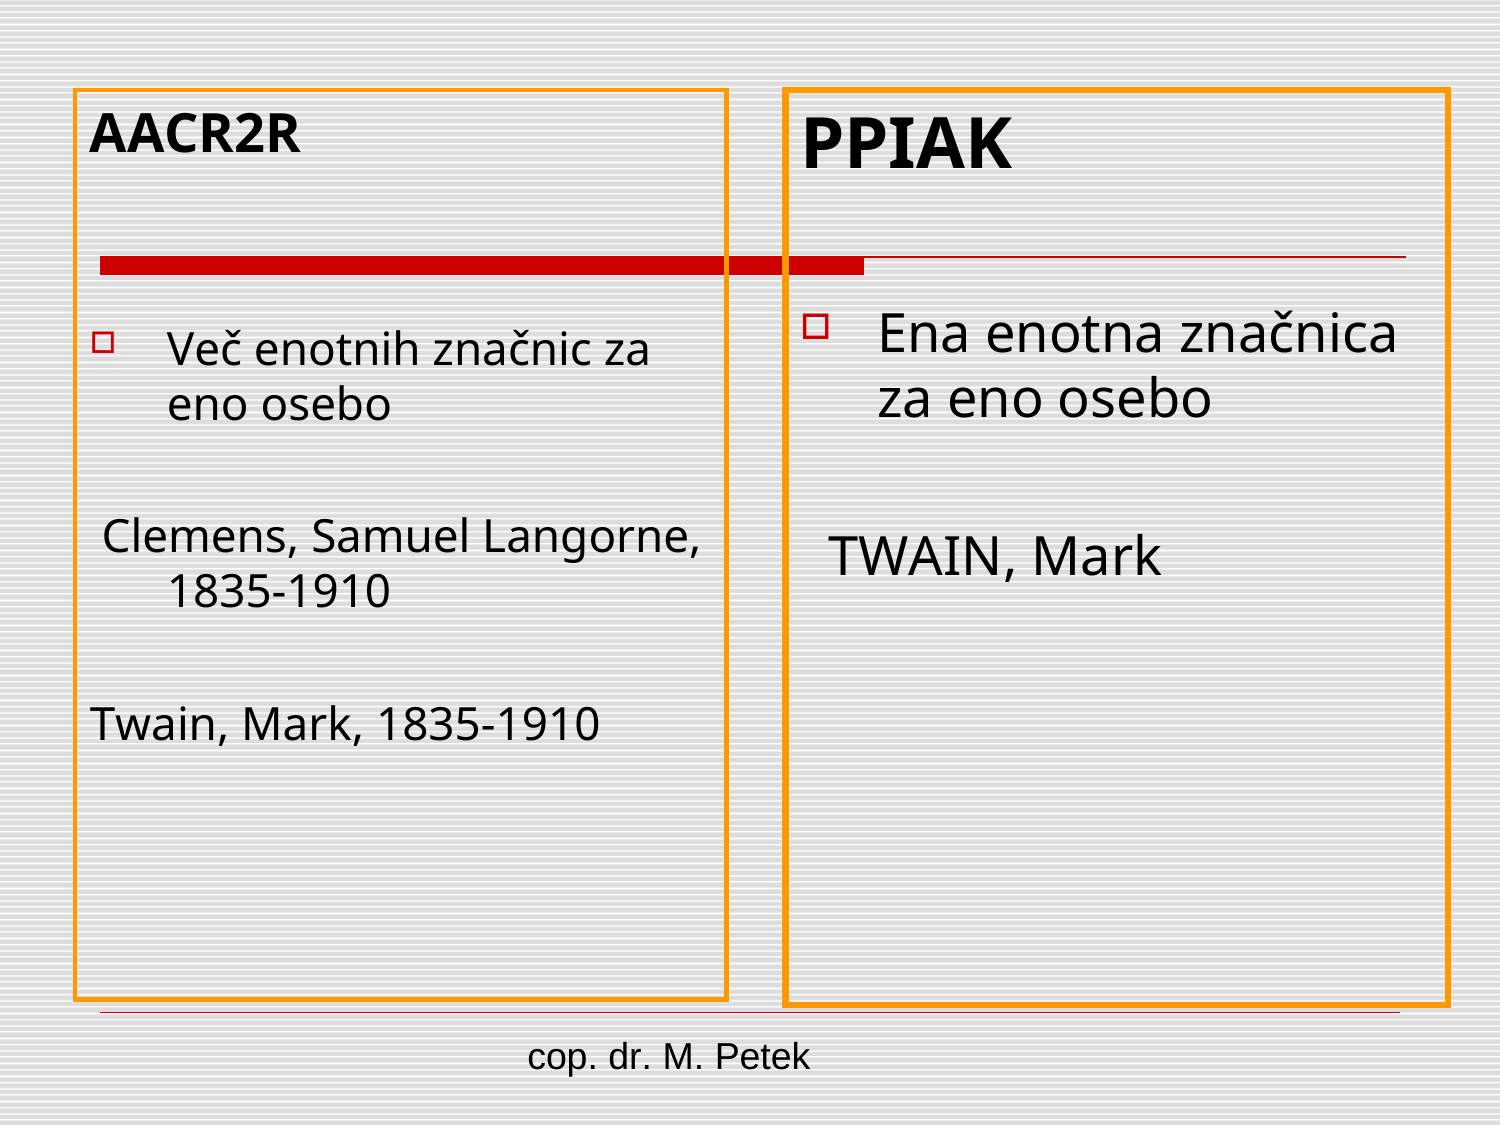

# AACR2R
Več enotnih značnic za eno osebo
 Clemens, Samuel Langorne, 1835-1910
Twain, Mark, 1835-1910
PPIAK
Ena enotna značnica za eno osebo
 TWAIN, Mark
cop. dr. M. Petek